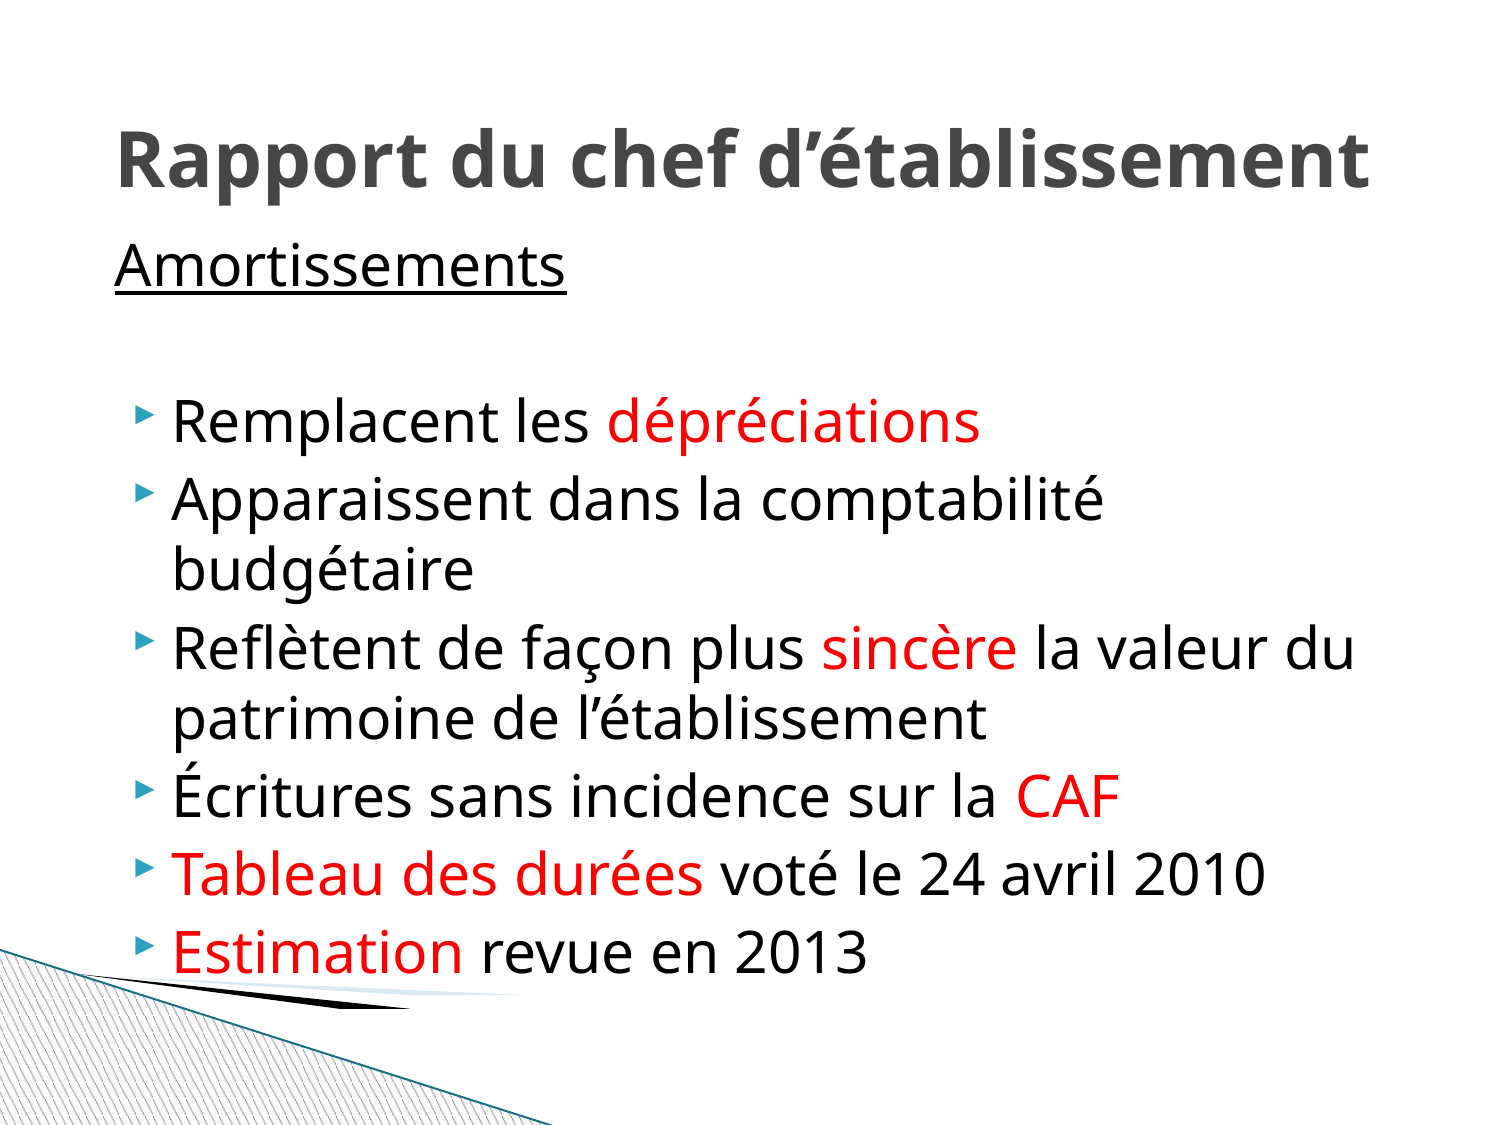

# Rapport du chef d’établissement
Amortissements
Remplacent les dépréciations
Apparaissent dans la comptabilité budgétaire
Reflètent de façon plus sincère la valeur du patrimoine de l’établissement
Écritures sans incidence sur la CAF
Tableau des durées voté le 24 avril 2010
Estimation revue en 2013